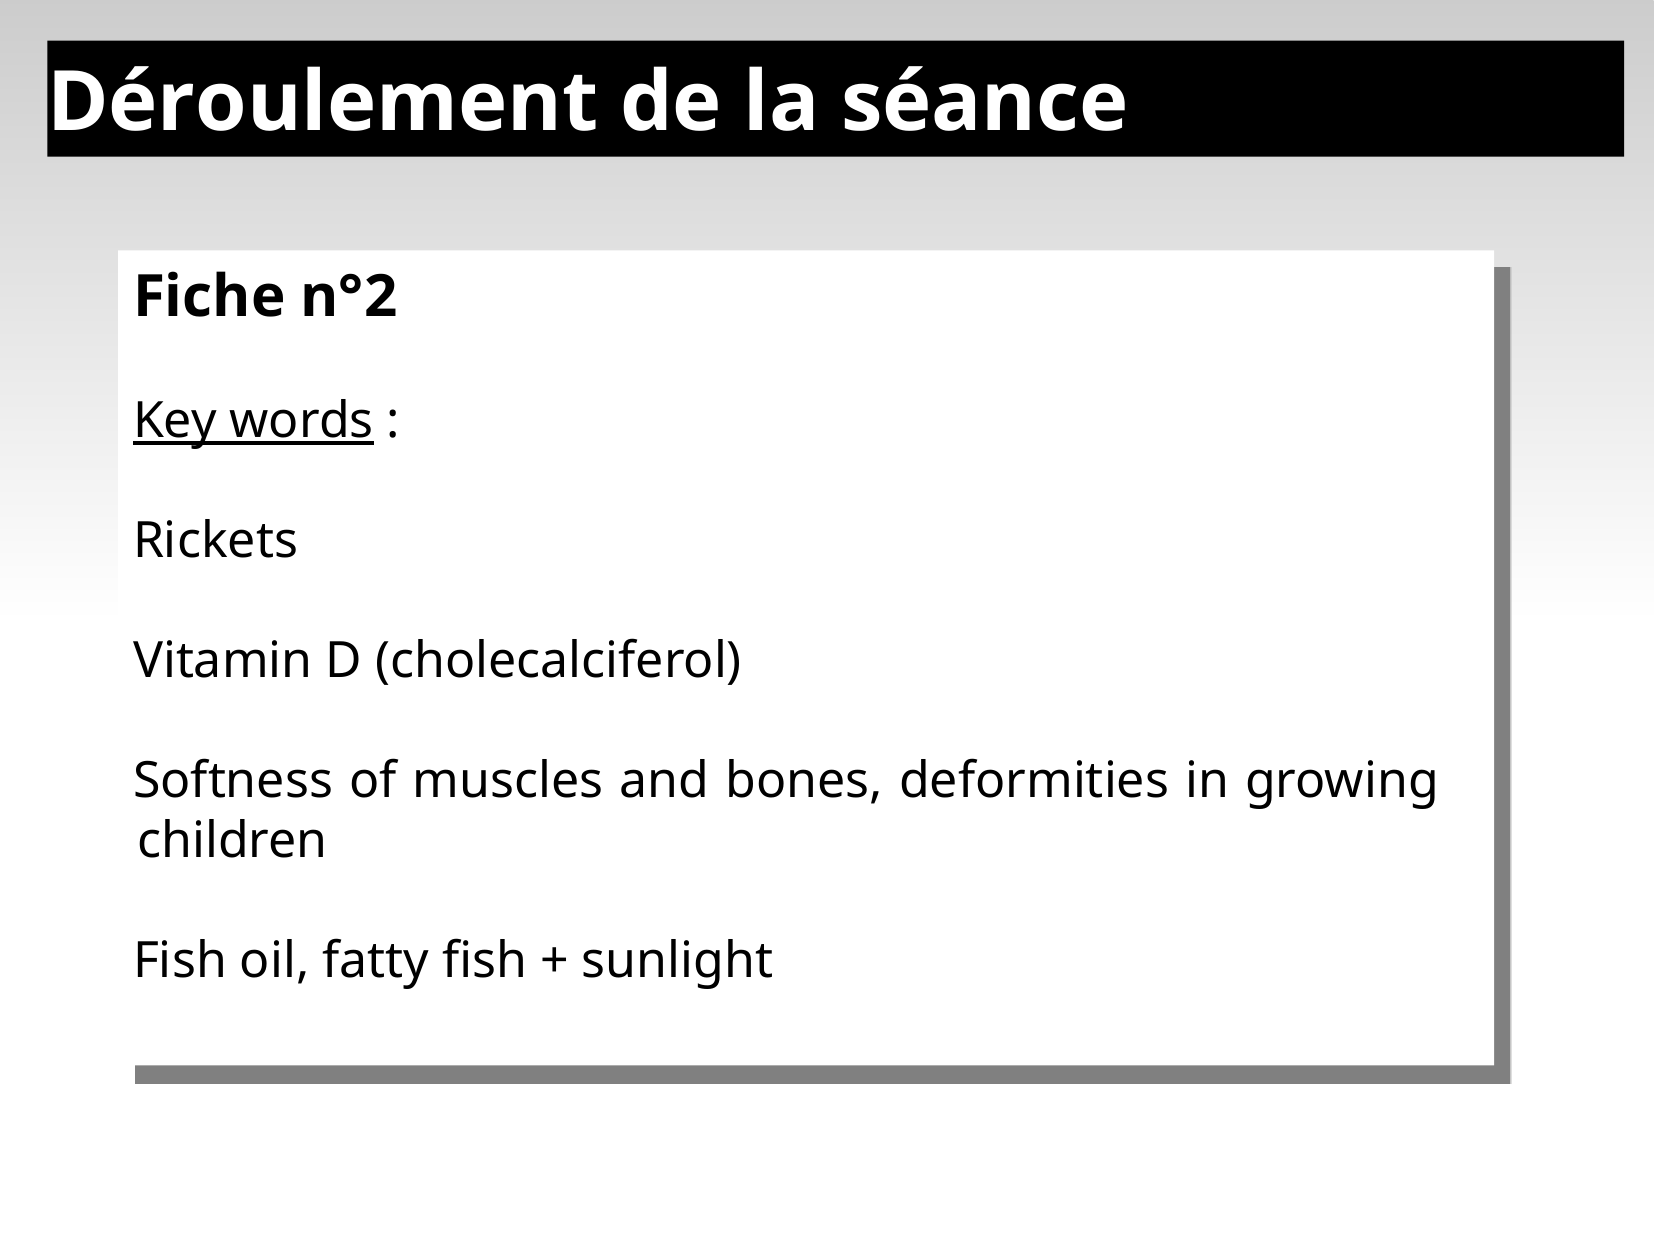

# Déroulement de la séance
Fiche n°2
Key words :
Rickets
Vitamin D (cholecalciferol)
Softness of muscles and bones, deformities in growing children
Fish oil, fatty fish + sunlight